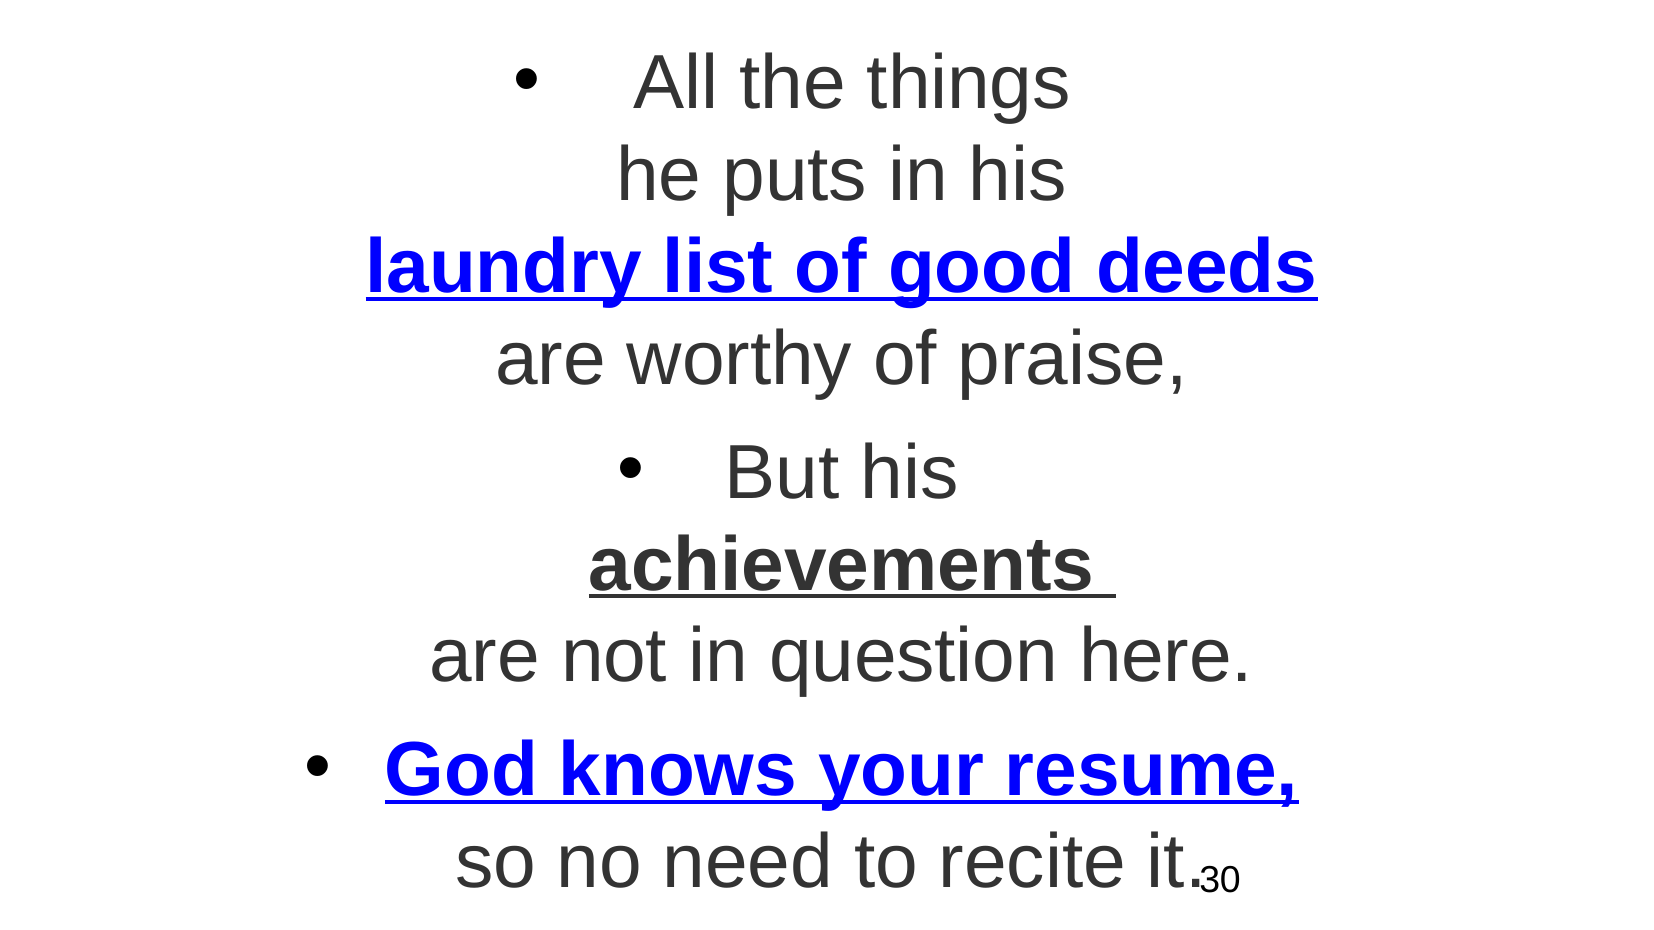

# All the things he puts in his laundry list of good deeds are worthy of praise,
But his
achievements
are not in question here.
God knows your resume,
so no need to recite it.
30